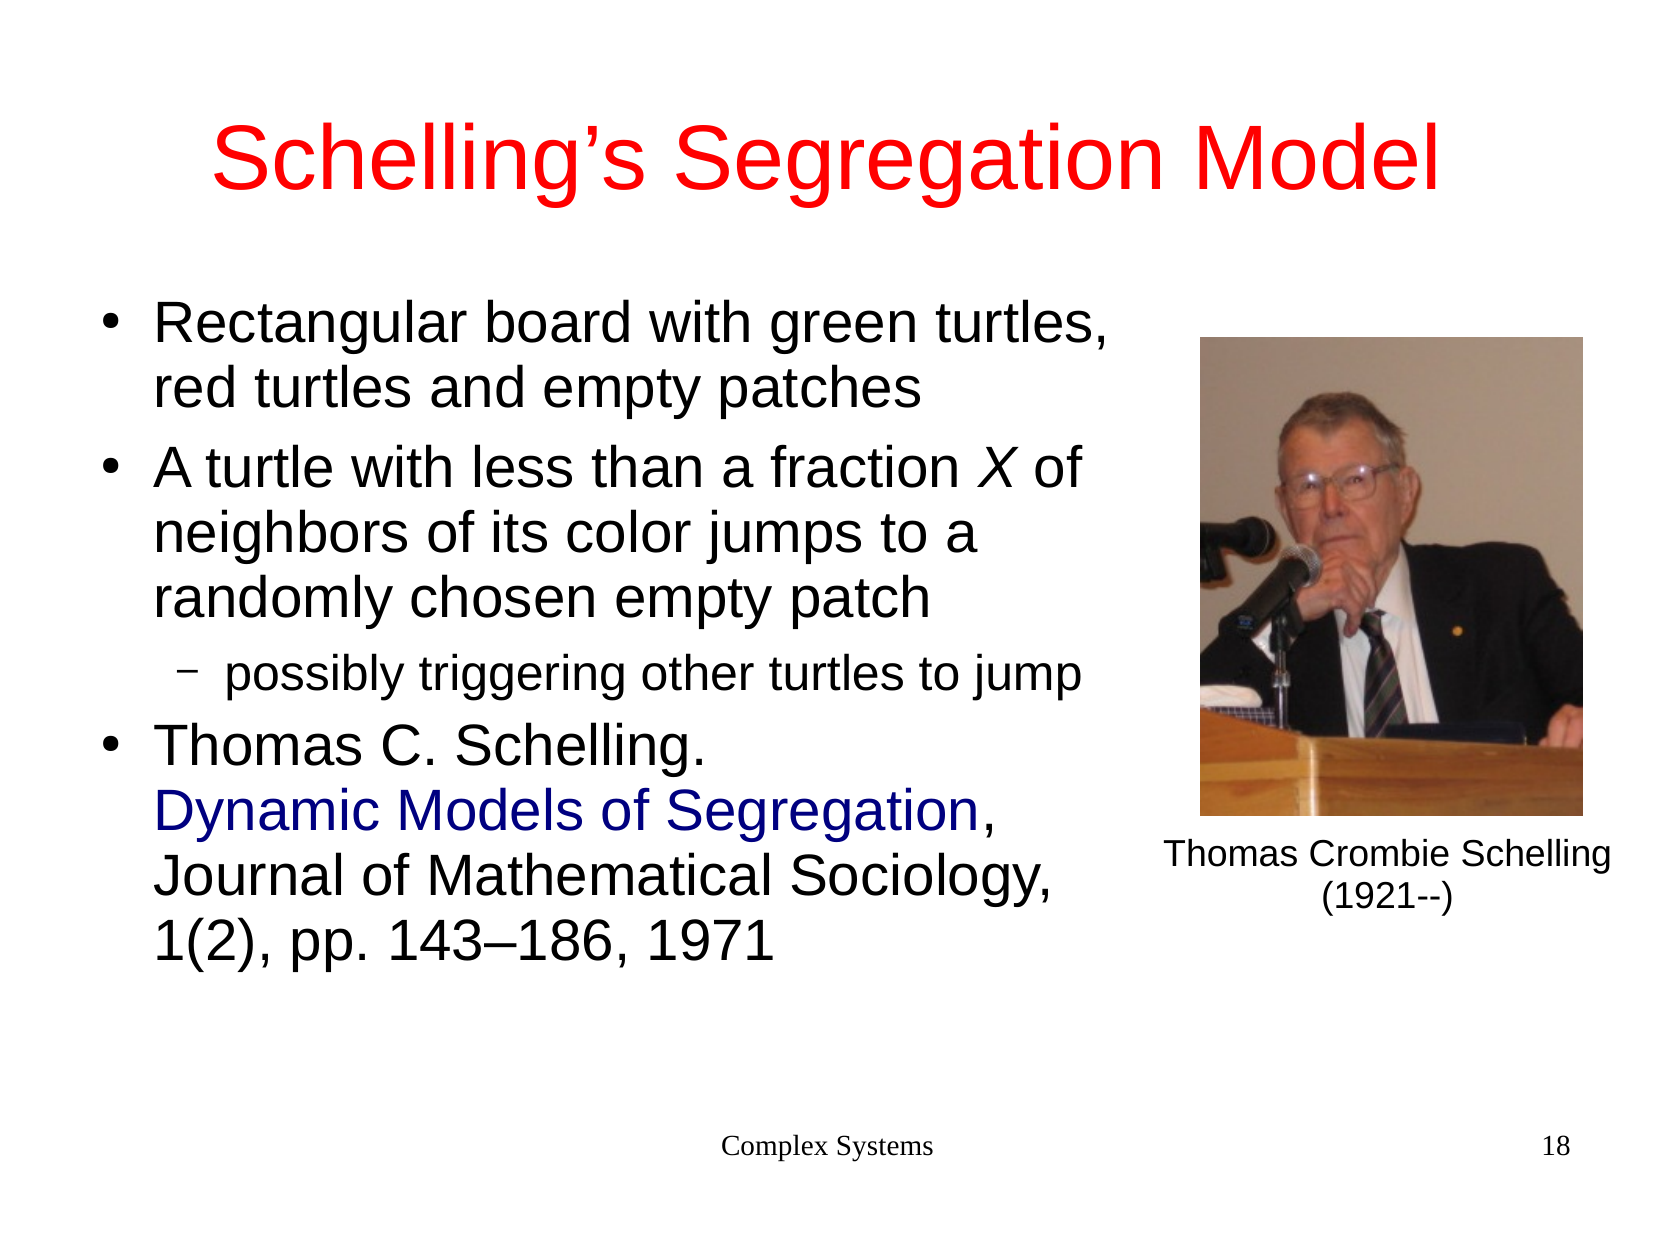

# Schelling’s Segregation Model
Rectangular board with green turtles, red turtles and empty patches
A turtle with less than a fraction X of neighbors of its color jumps to a randomly chosen empty patch
possibly triggering other turtles to jump
Thomas C. Schelling. Dynamic Models of Segregation, Journal of Mathematical Sociology, 1(2), pp. 143–186, 1971
Thomas Crombie Schelling (1921--)
Complex Systems
18